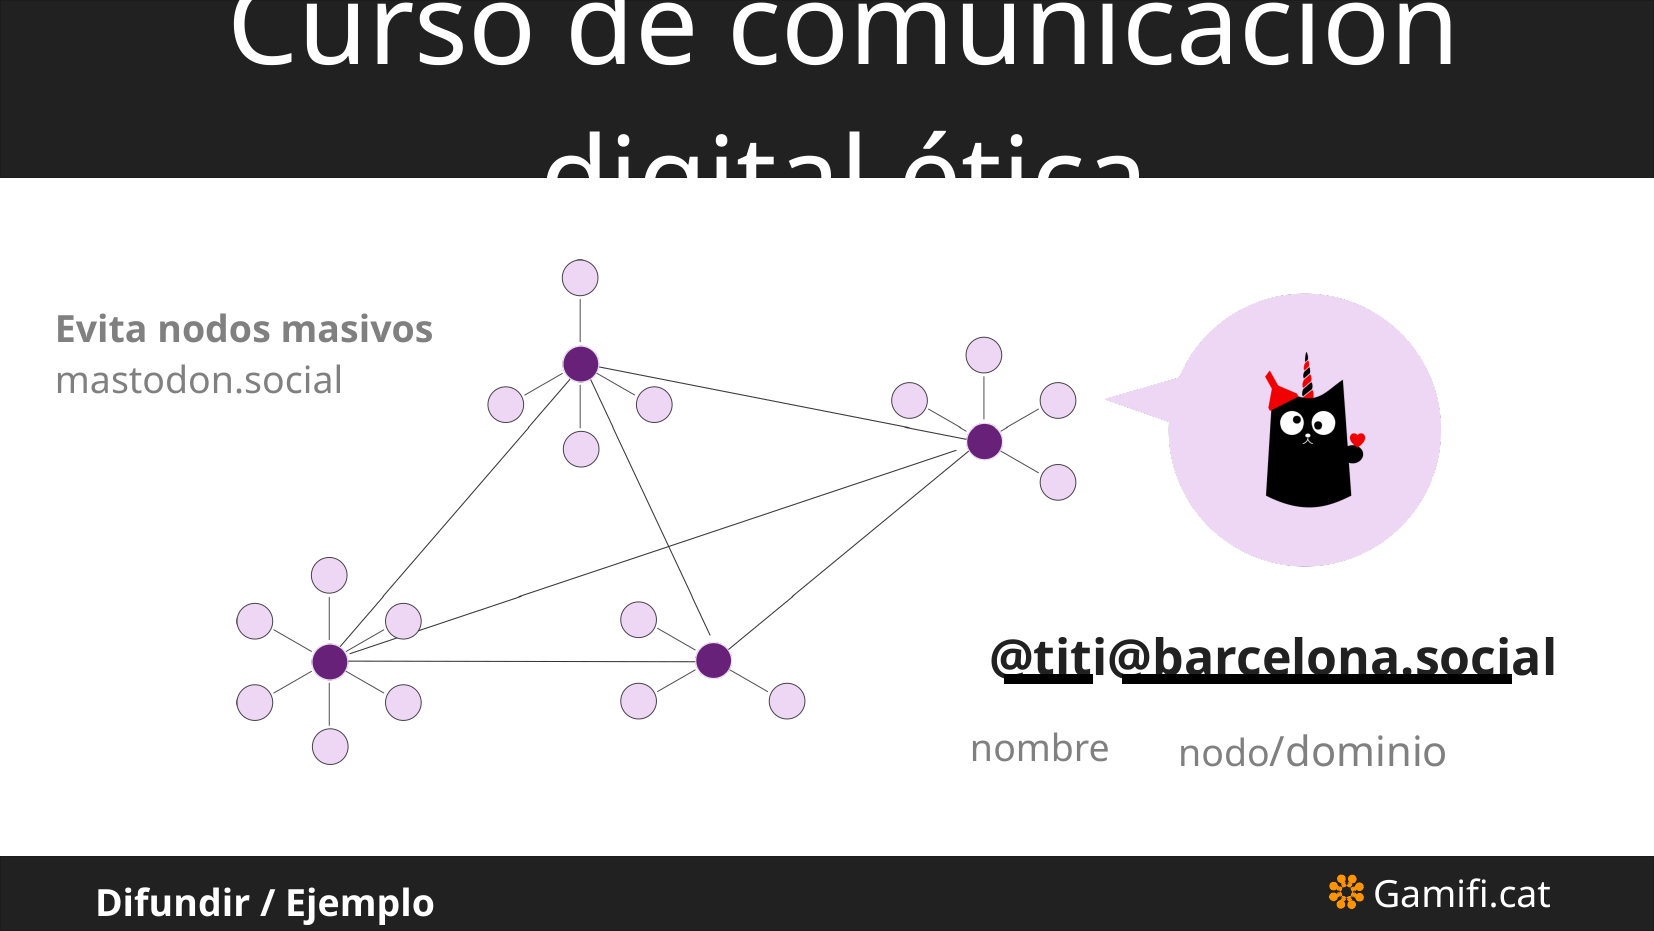

# Curso de comunicación digital ética
Evita nodos masivos
mastodon.social
@titi@barcelona.social
nombre
nodo/dominio
Gamifi.cat
Difundir / Ejemplo